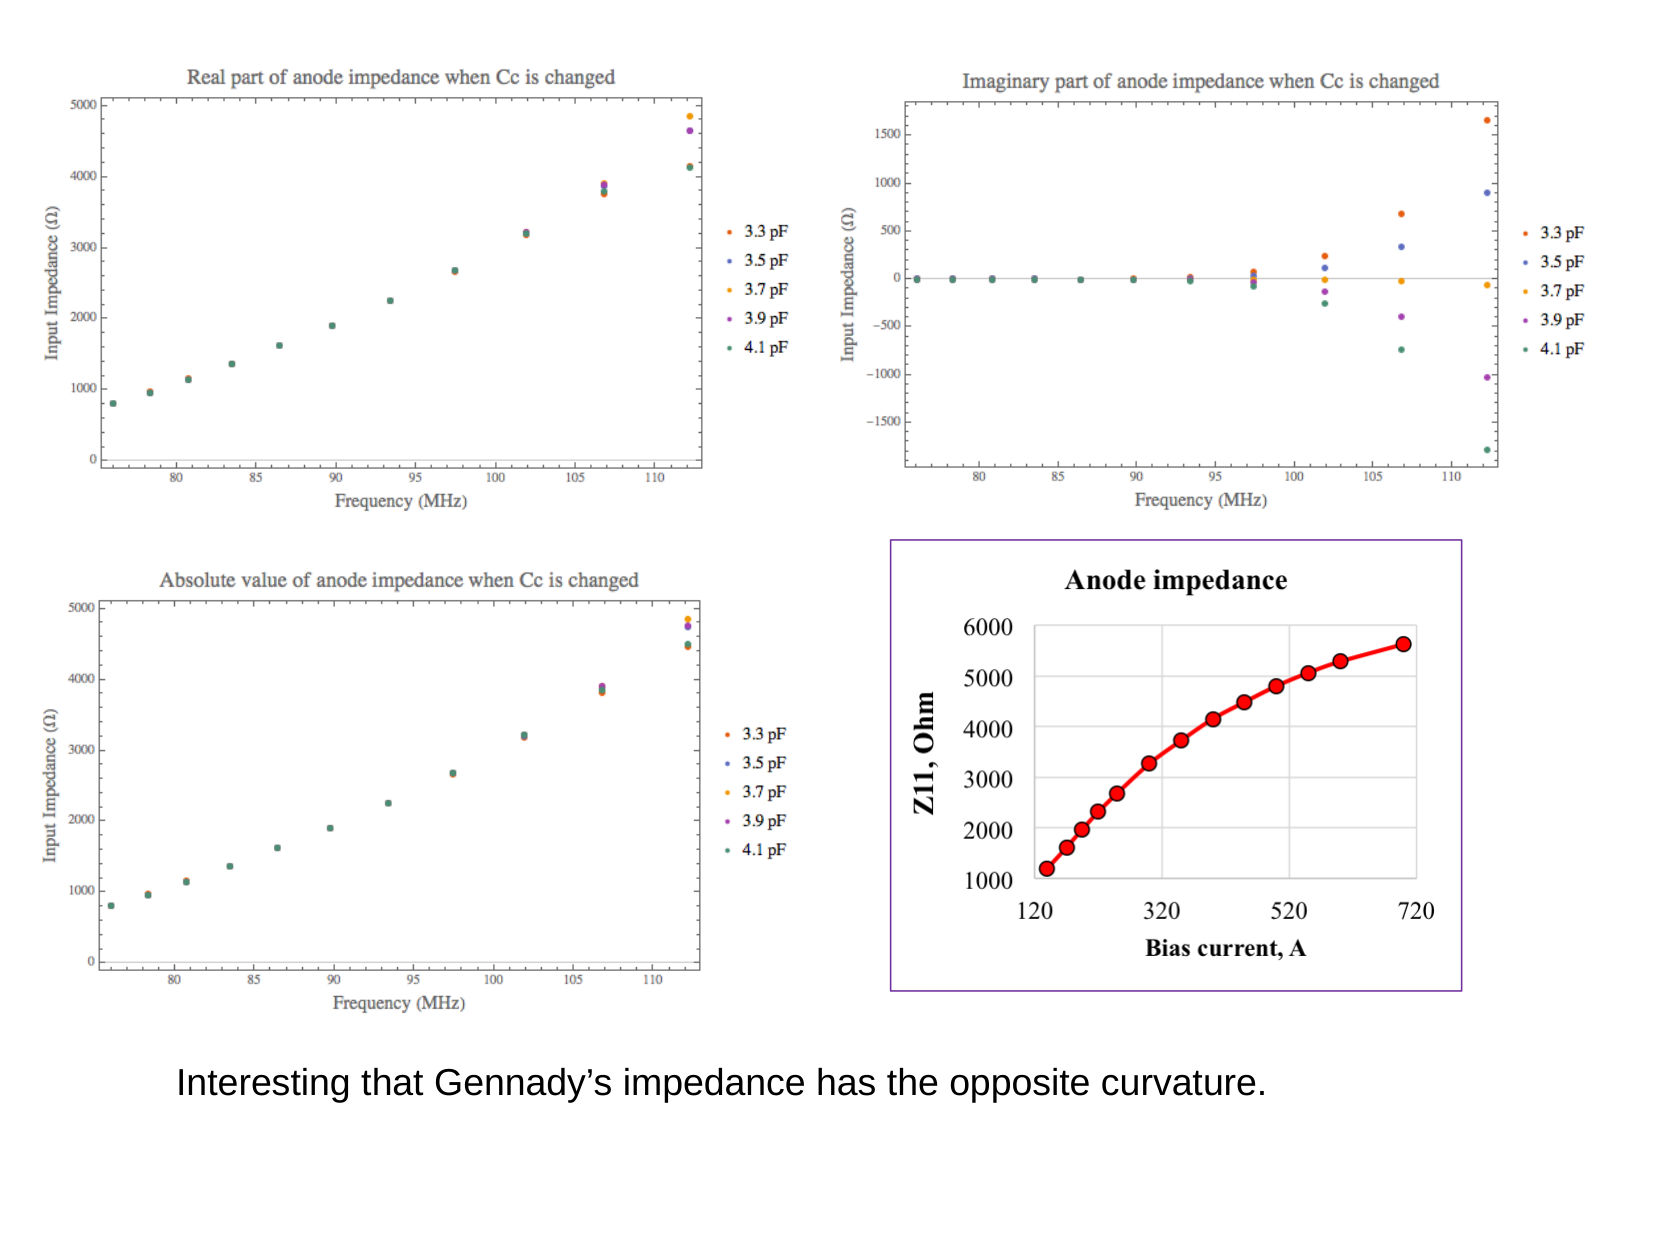

Interesting that Gennady’s impedance has the opposite curvature.